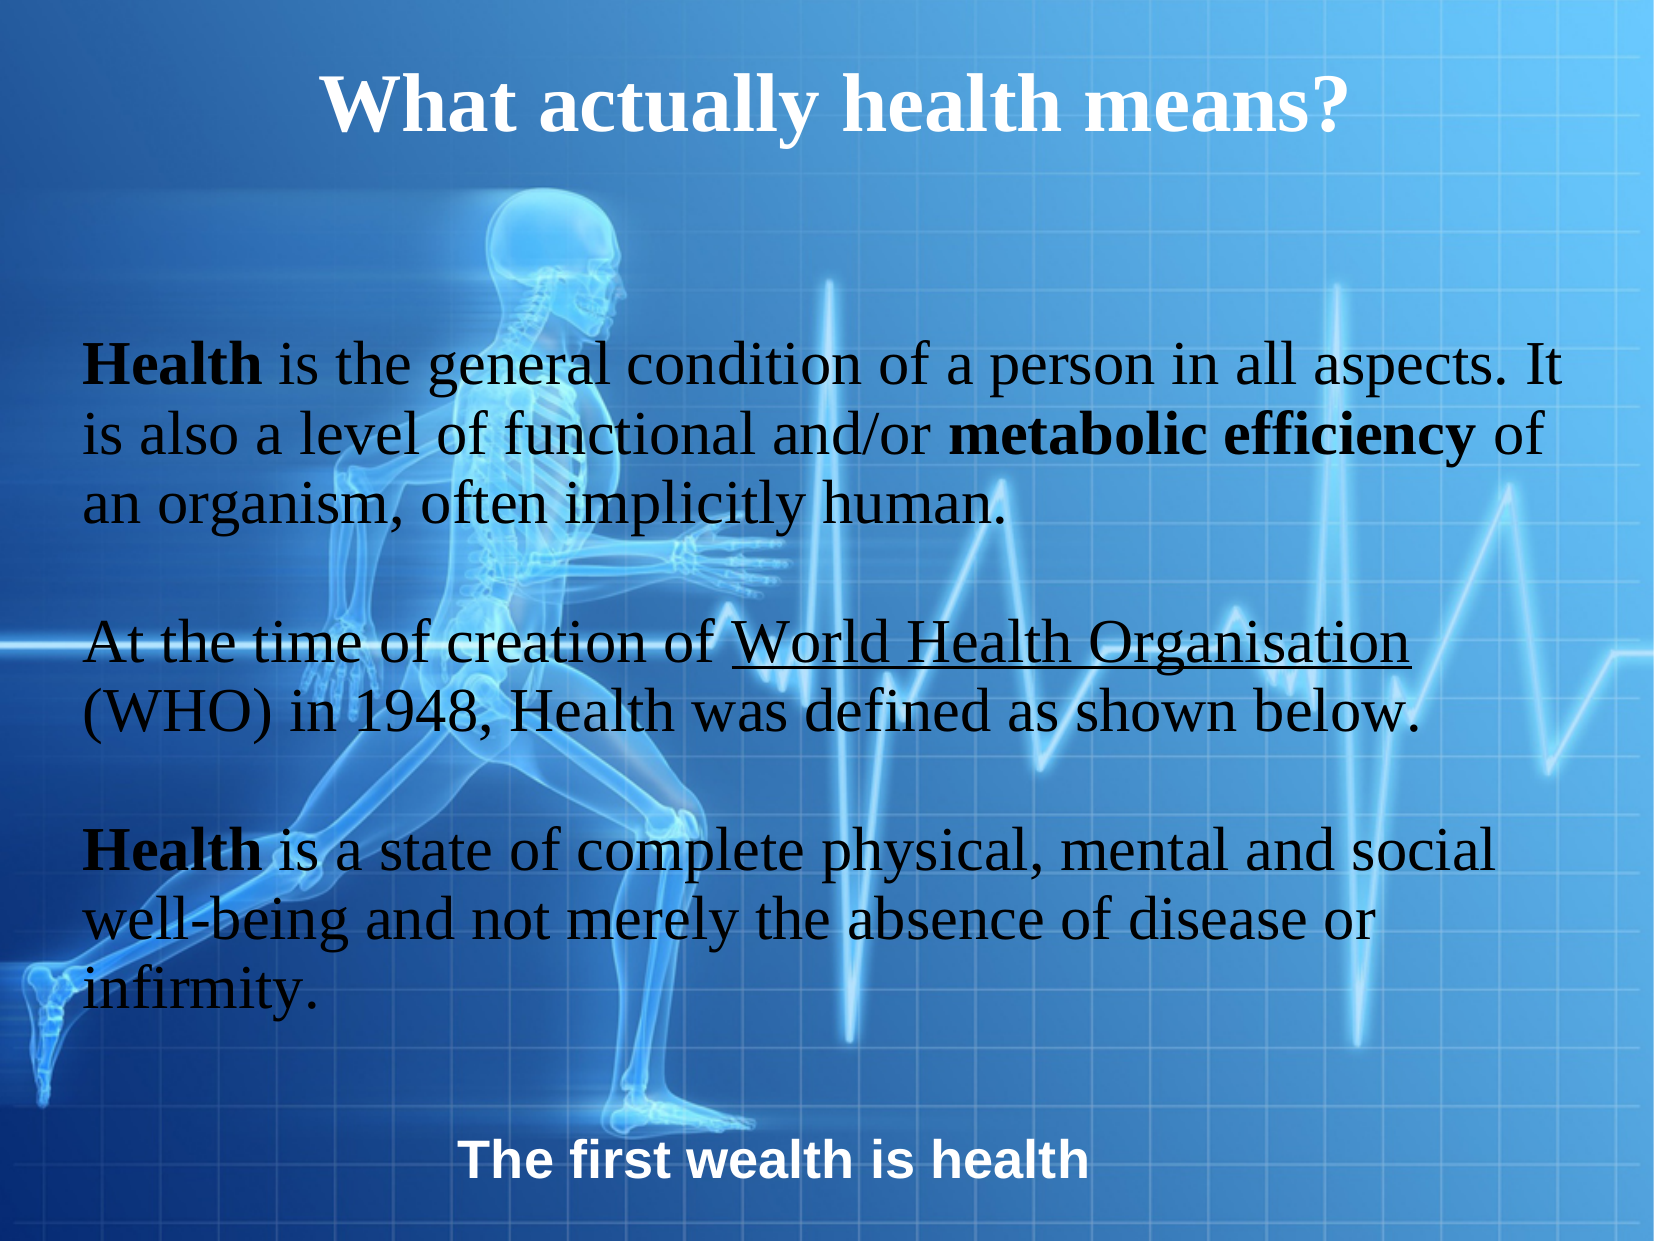

# What actually health means?
Health is the general condition of a person in all aspects. It is also a level of functional and/or metabolic efficiency of an organism, often implicitly human.
At the time of creation of World Health Organisation (WHO) in 1948, Health was defined as shown below.
Health is a state of complete physical, mental and social well-being and not merely the absence of disease or infirmity.
The first wealth is health